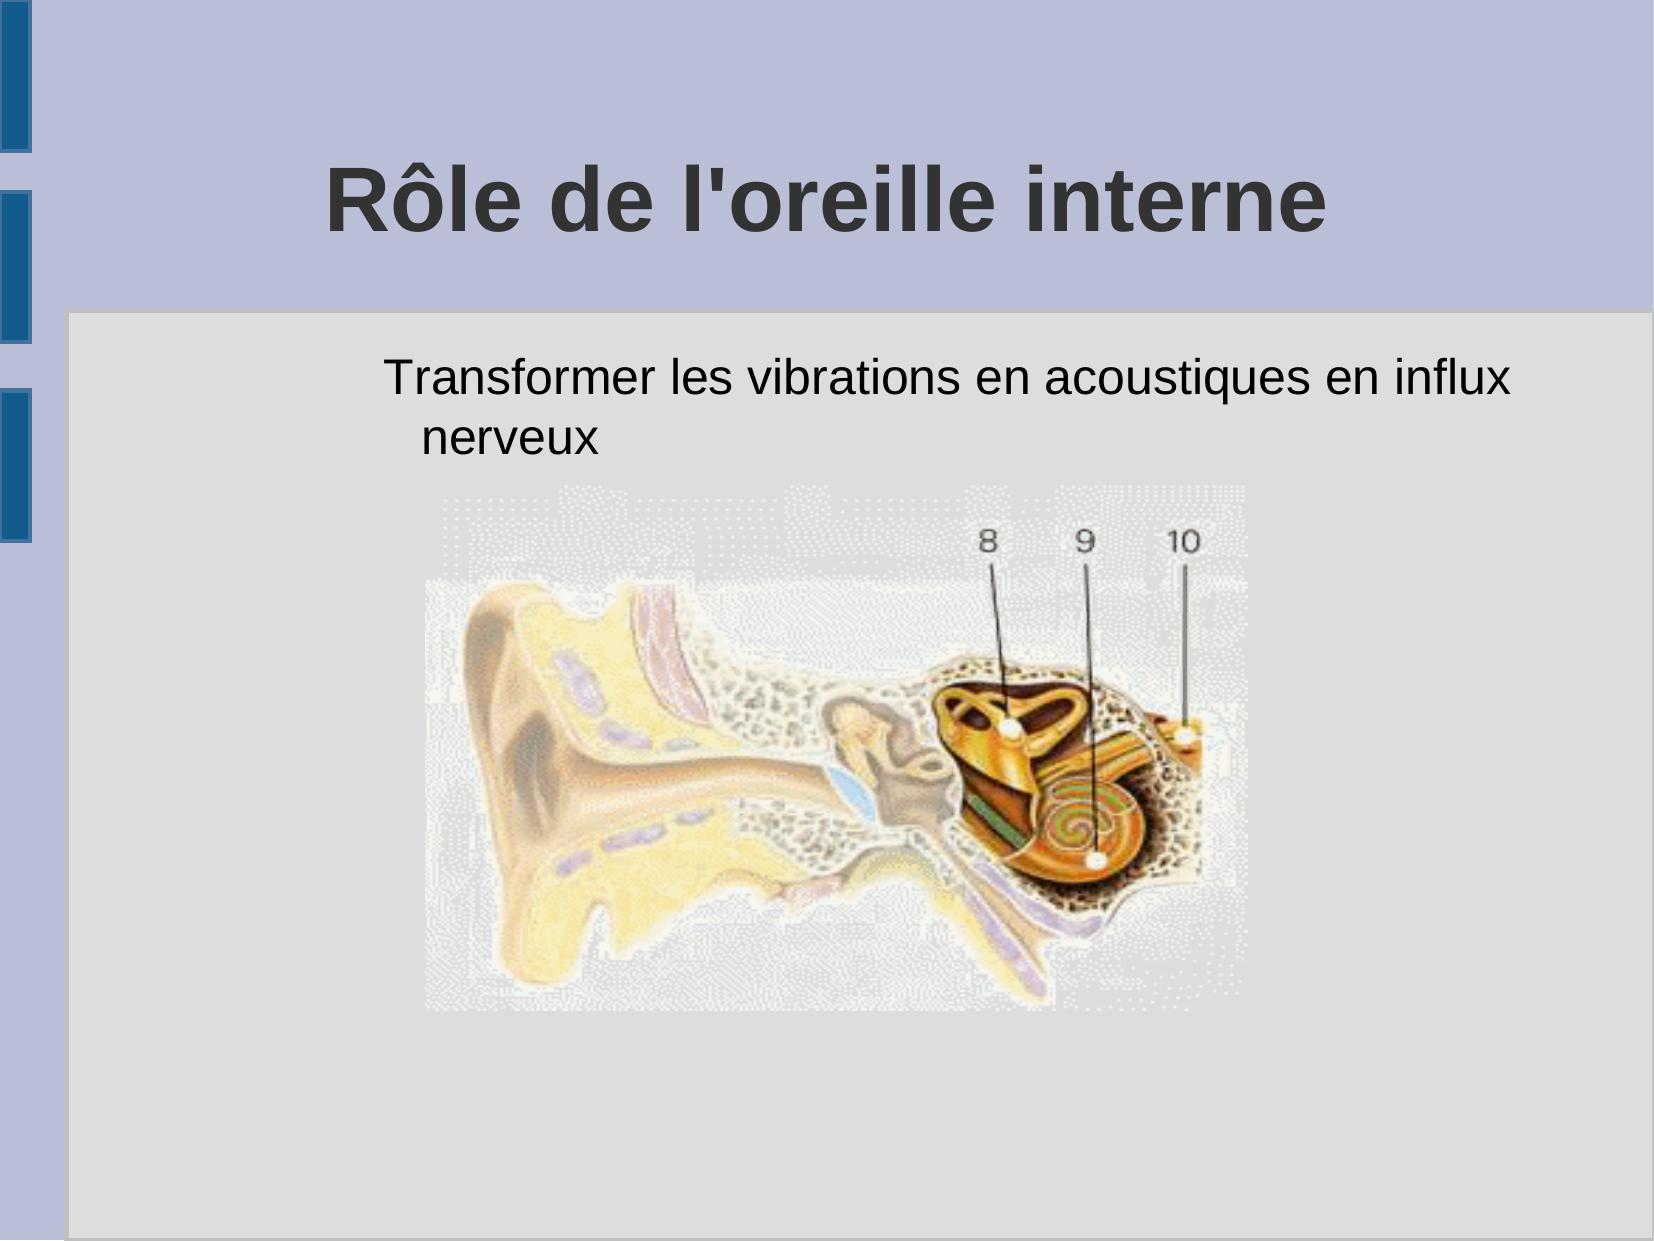

# Rôle de l'oreille interne
Transformer les vibrations en acoustiques en influx nerveux